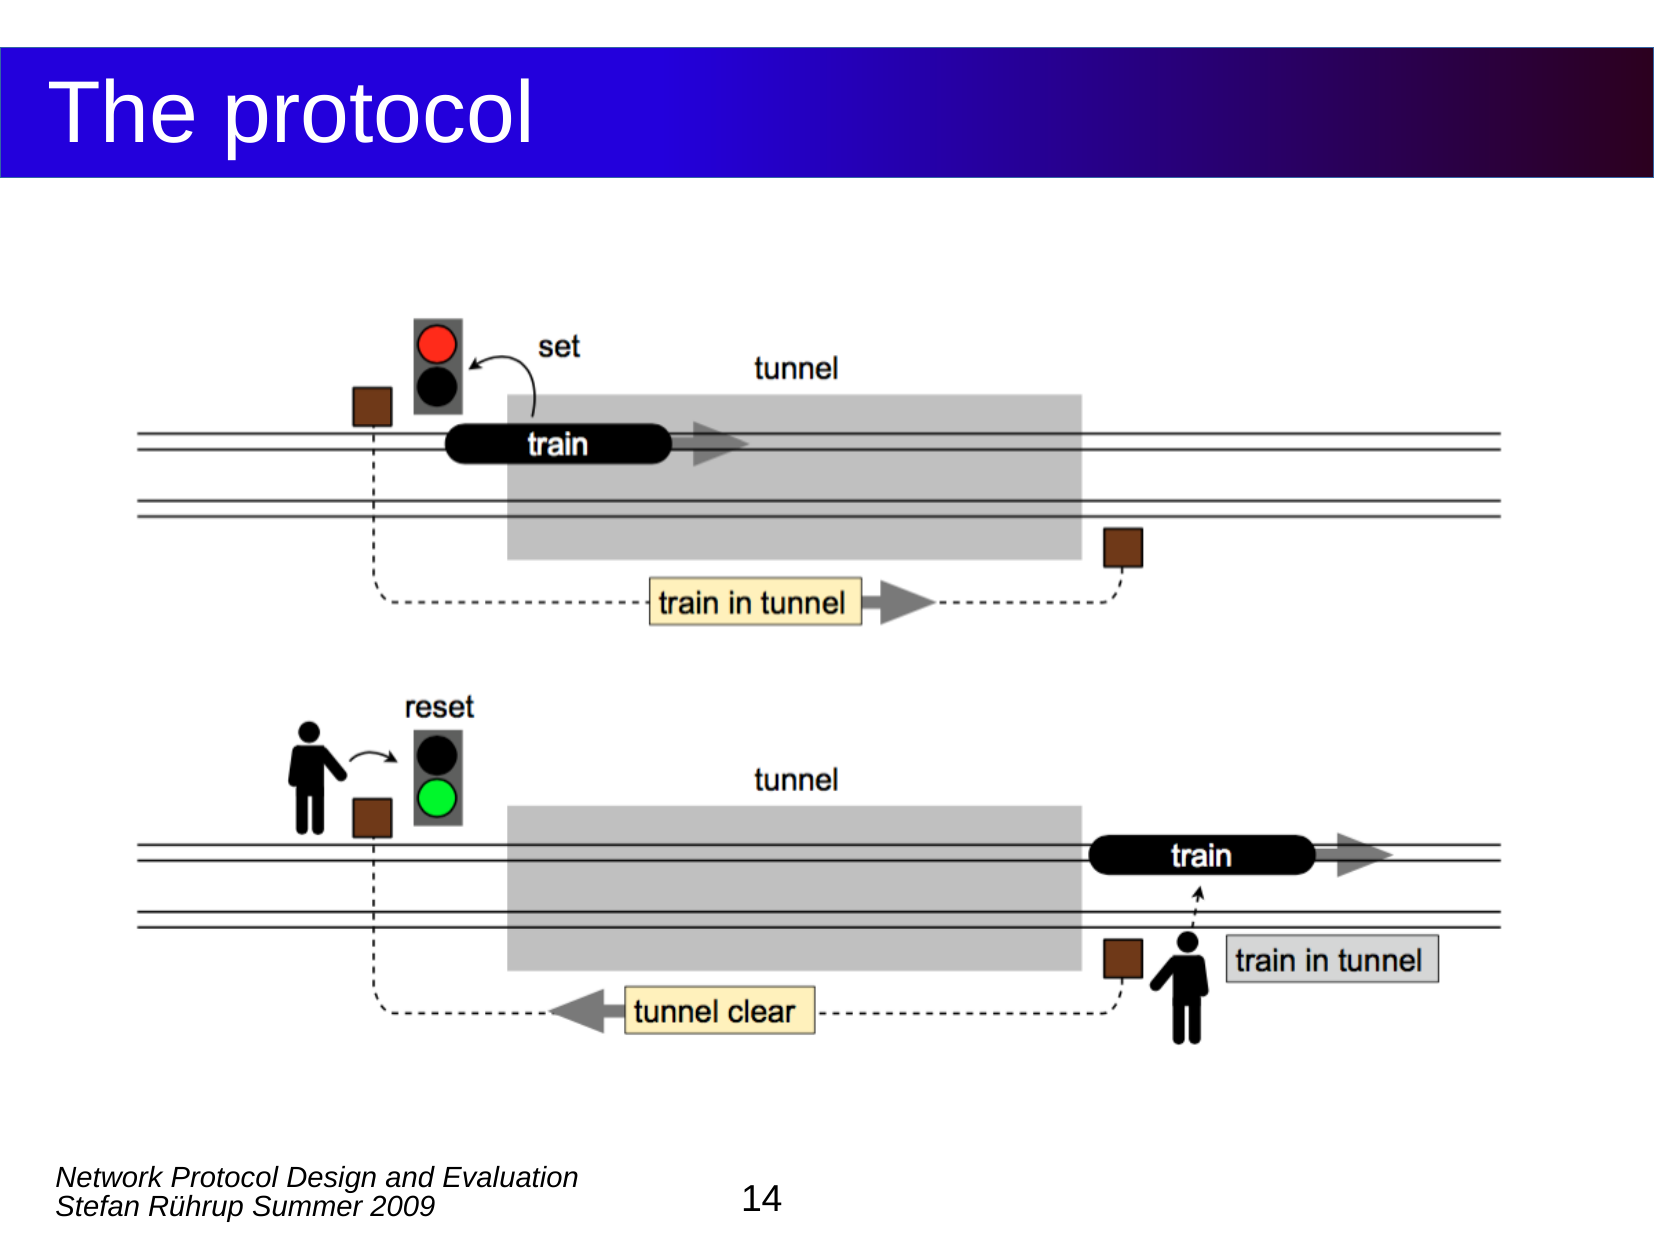

# The protocol
Network Protocol Design and Evaluation
Stefan Rührup Summer 2009